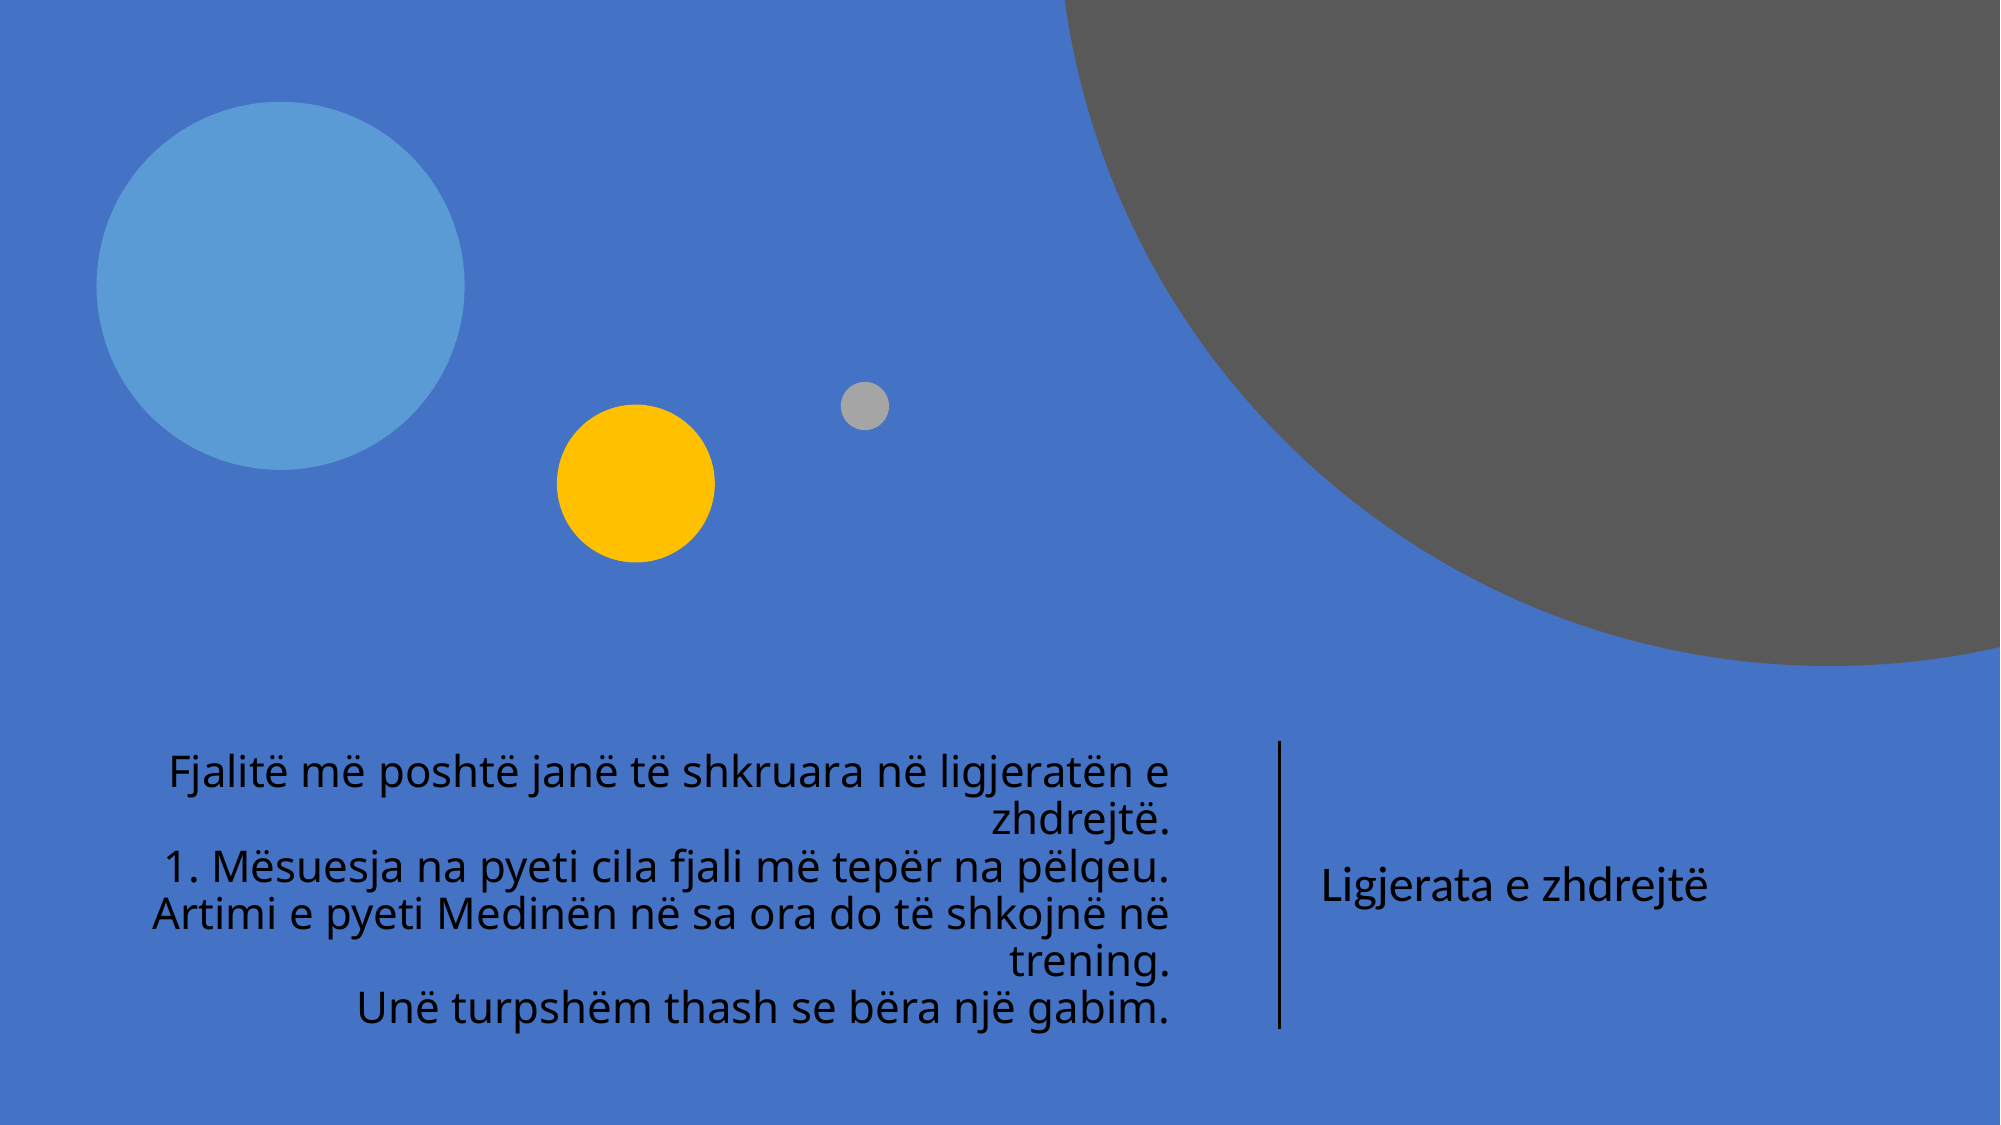

# Fjalitë më poshtë janë të shkruara në ligjeratën e zhdrejtë. 1. Mësuesja na pyeti cila fjali më tepër na pëlqeu. Artimi e pyeti Medinën në sa ora do të shkojnë në trening. Unë turpshëm thash se bëra një gabim.
Ligjerata e zhdrejtë